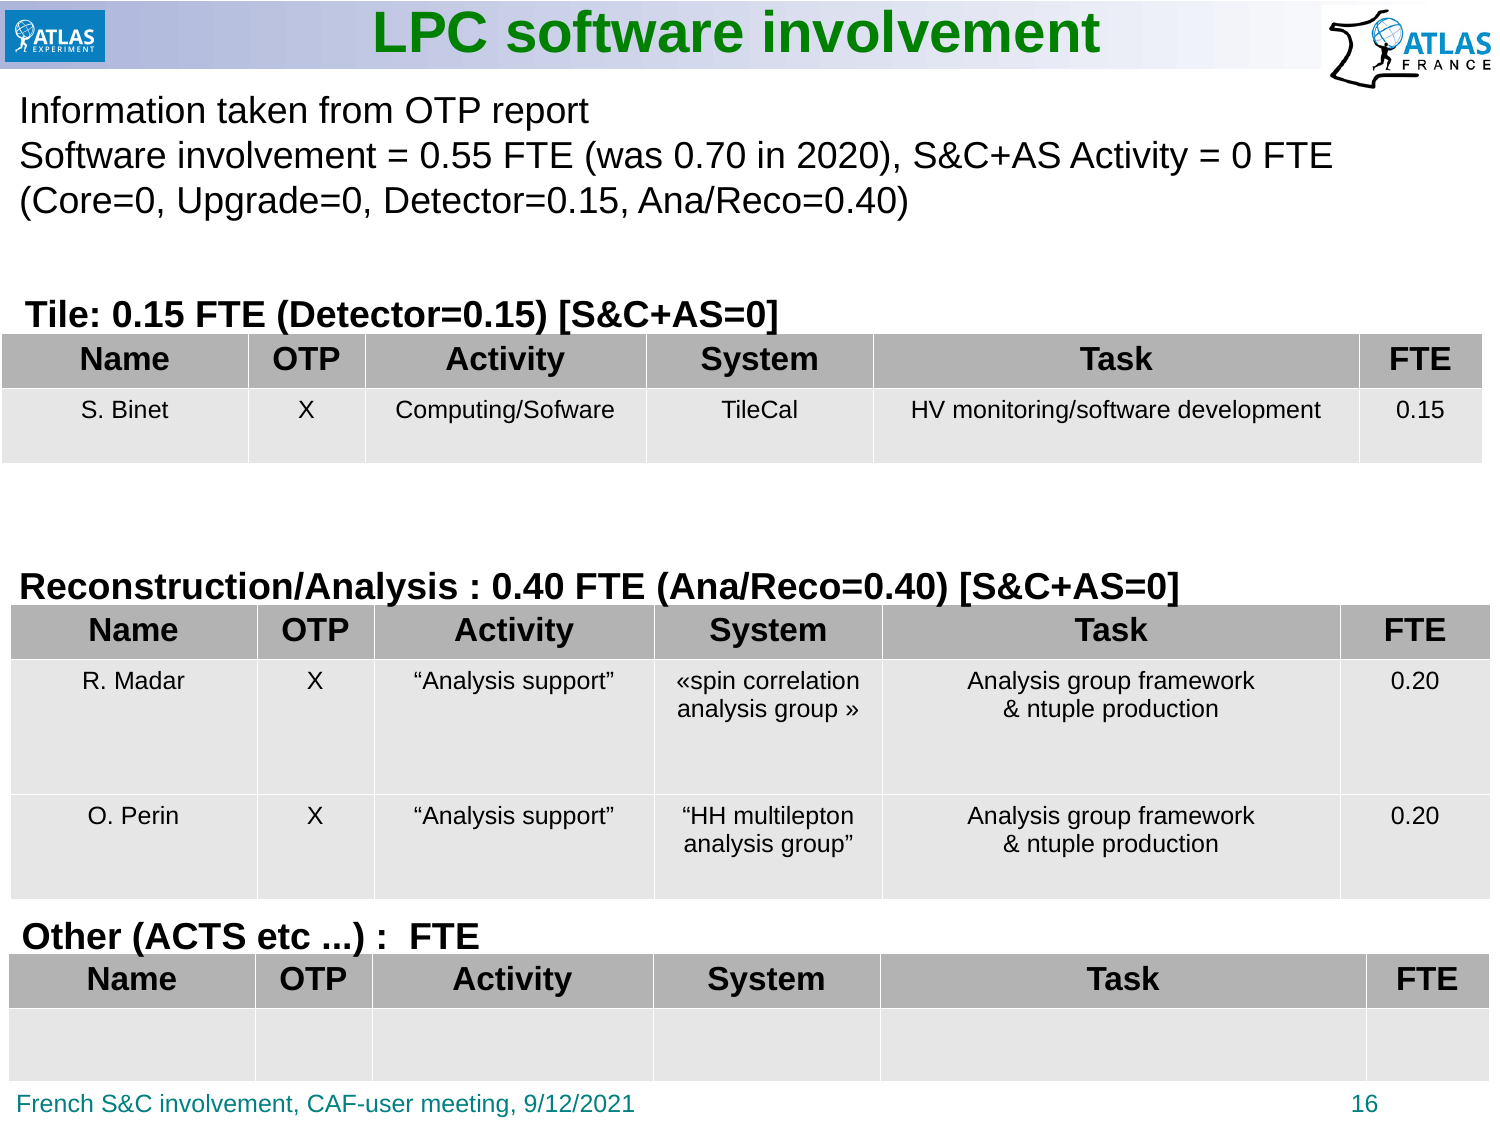

LPC software involvement
Information taken from OTP report
Software involvement = 0.55 FTE (was 0.70 in 2020), S&C+AS Activity = 0 FTE
(Core=0, Upgrade=0, Detector=0.15, Ana/Reco=0.40)
Tile: 0.15 FTE (Detector=0.15) [S&C+AS=0]
| Name | OTP | Activity | System | Task | FTE |
| --- | --- | --- | --- | --- | --- |
| S. Binet | X | Computing/Sofware | TileCal | HV monitoring/software development | 0.15 |
Reconstruction/Analysis : 0.40 FTE (Ana/Reco=0.40) [S&C+AS=0]
| Name | OTP | Activity | System | Task | FTE |
| --- | --- | --- | --- | --- | --- |
| R. Madar | X | “Analysis support” | «spin correlation analysis group » | Analysis group framework & ntuple production | 0.20 |
| O. Perin | X | “Analysis support” | “HH multilepton analysis group” | Analysis group framework & ntuple production | 0.20 |
Other (ACTS etc ...) : FTE
| Name | OTP | Activity | System | Task | FTE |
| --- | --- | --- | --- | --- | --- |
| | | | | | |